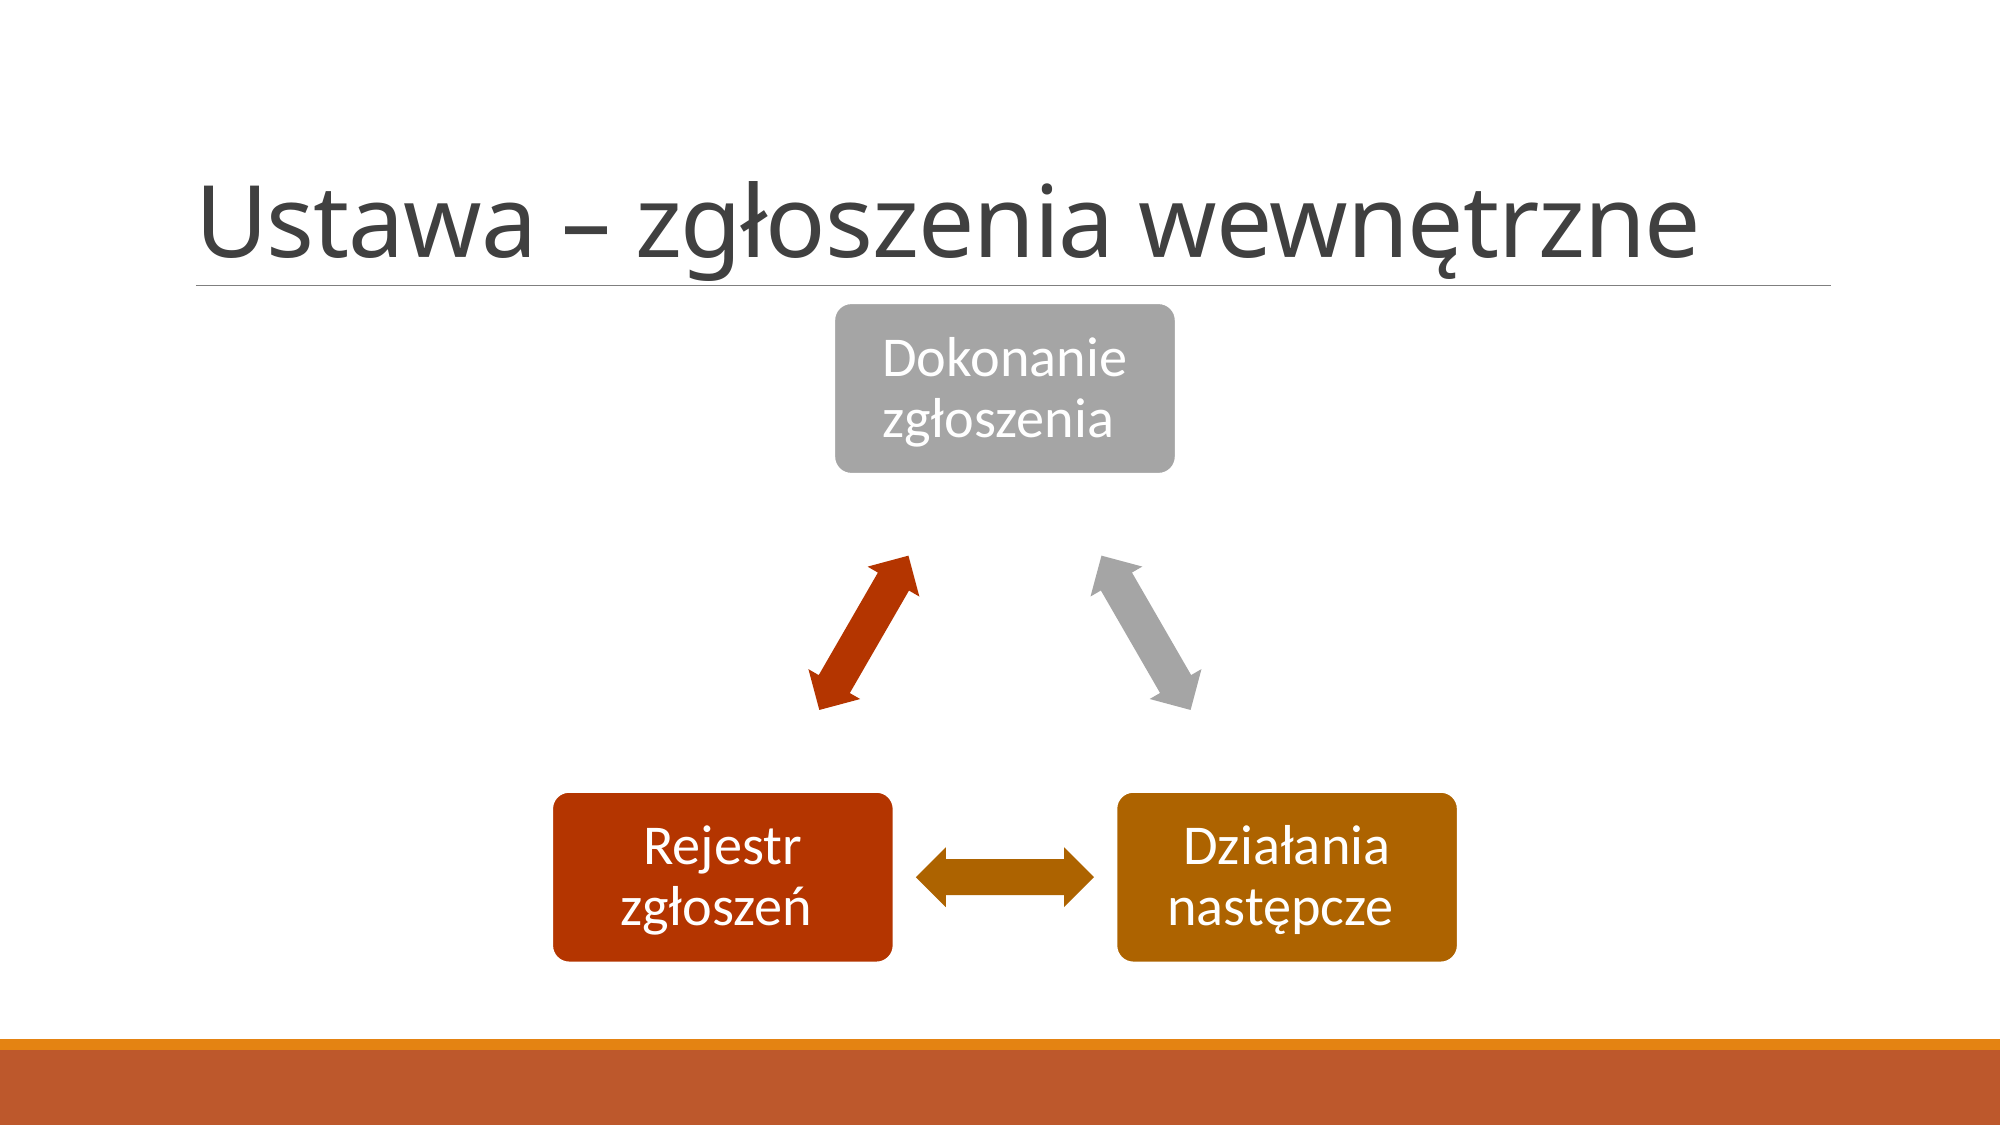

# Ustawa – zgłoszenia wewnętrzne
Dokonanie zgłoszenia
Rejestr zgłoszeń
Działania następcze